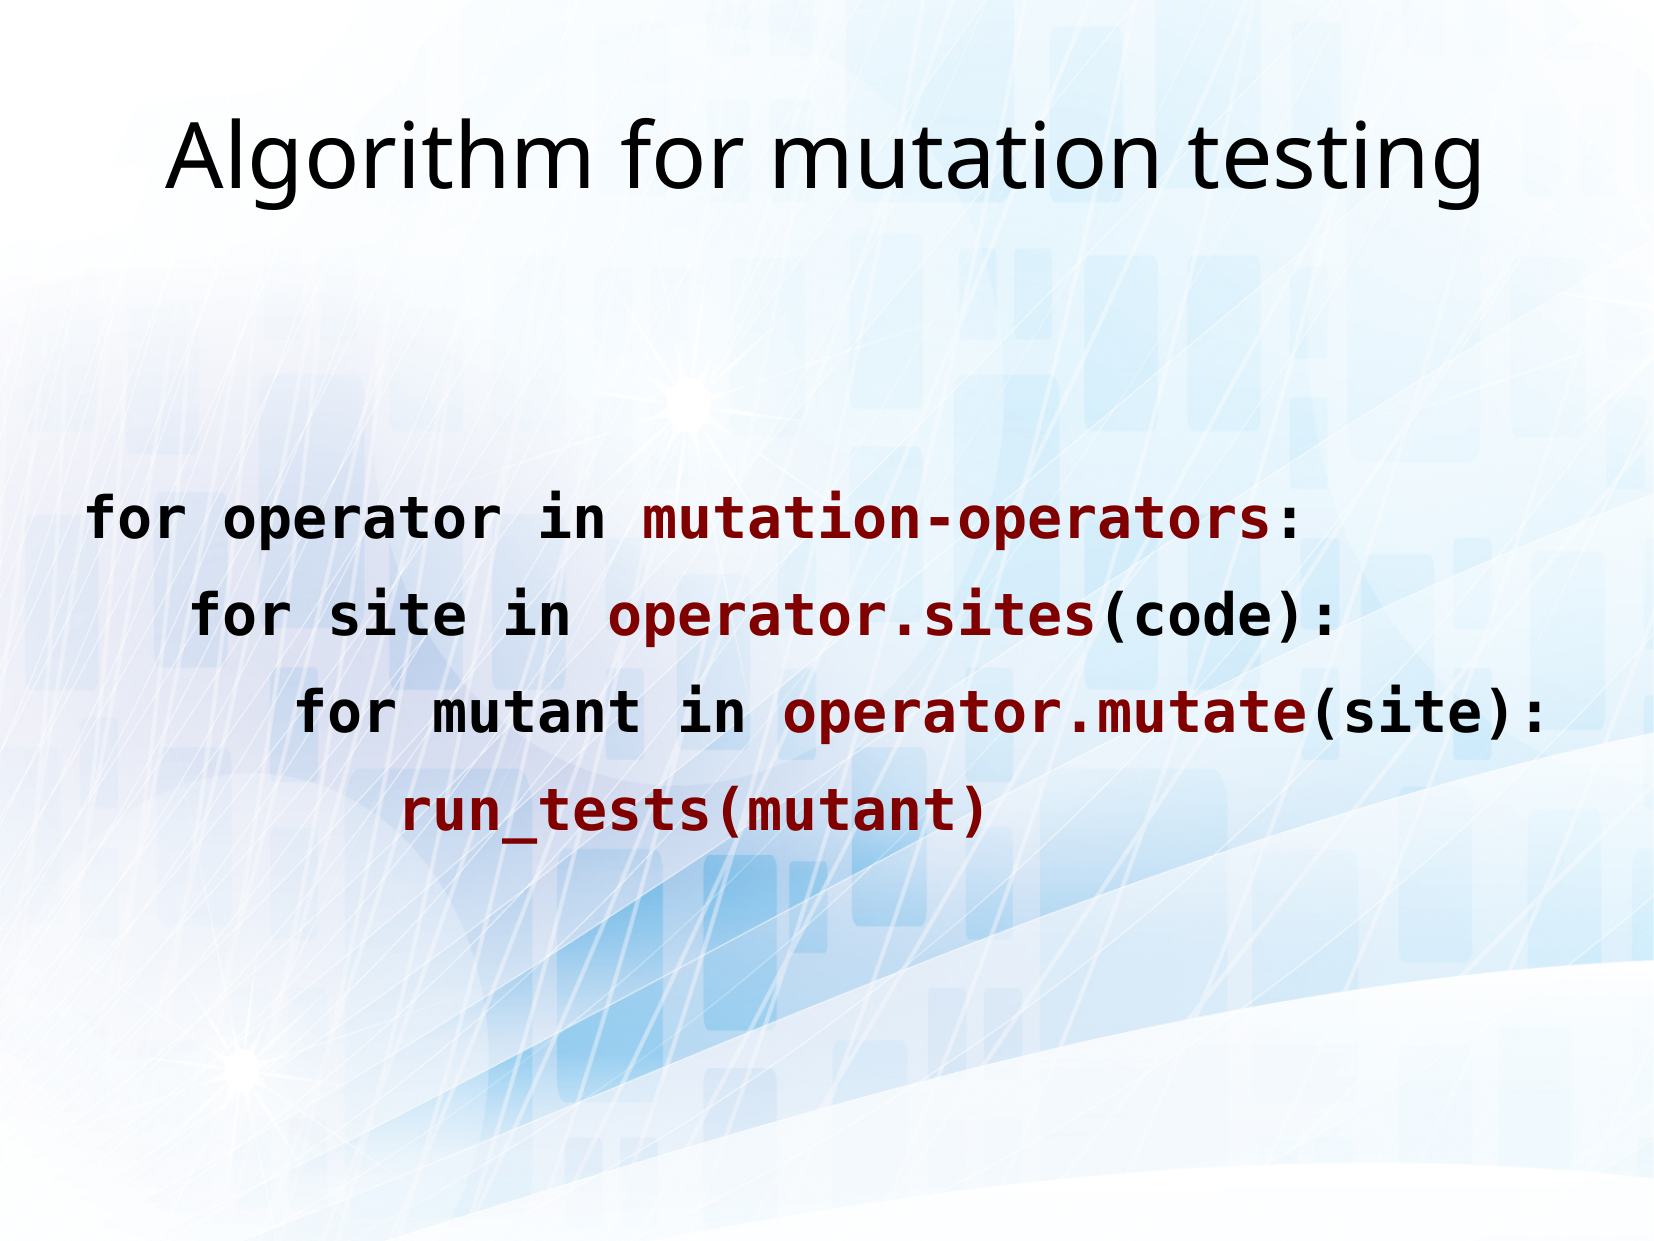

# Algorithm for mutation testing
for operator in mutation-operators:
 for site in operator.sites(code):
 for mutant in operator.mutate(site):
 run_tests(mutant)